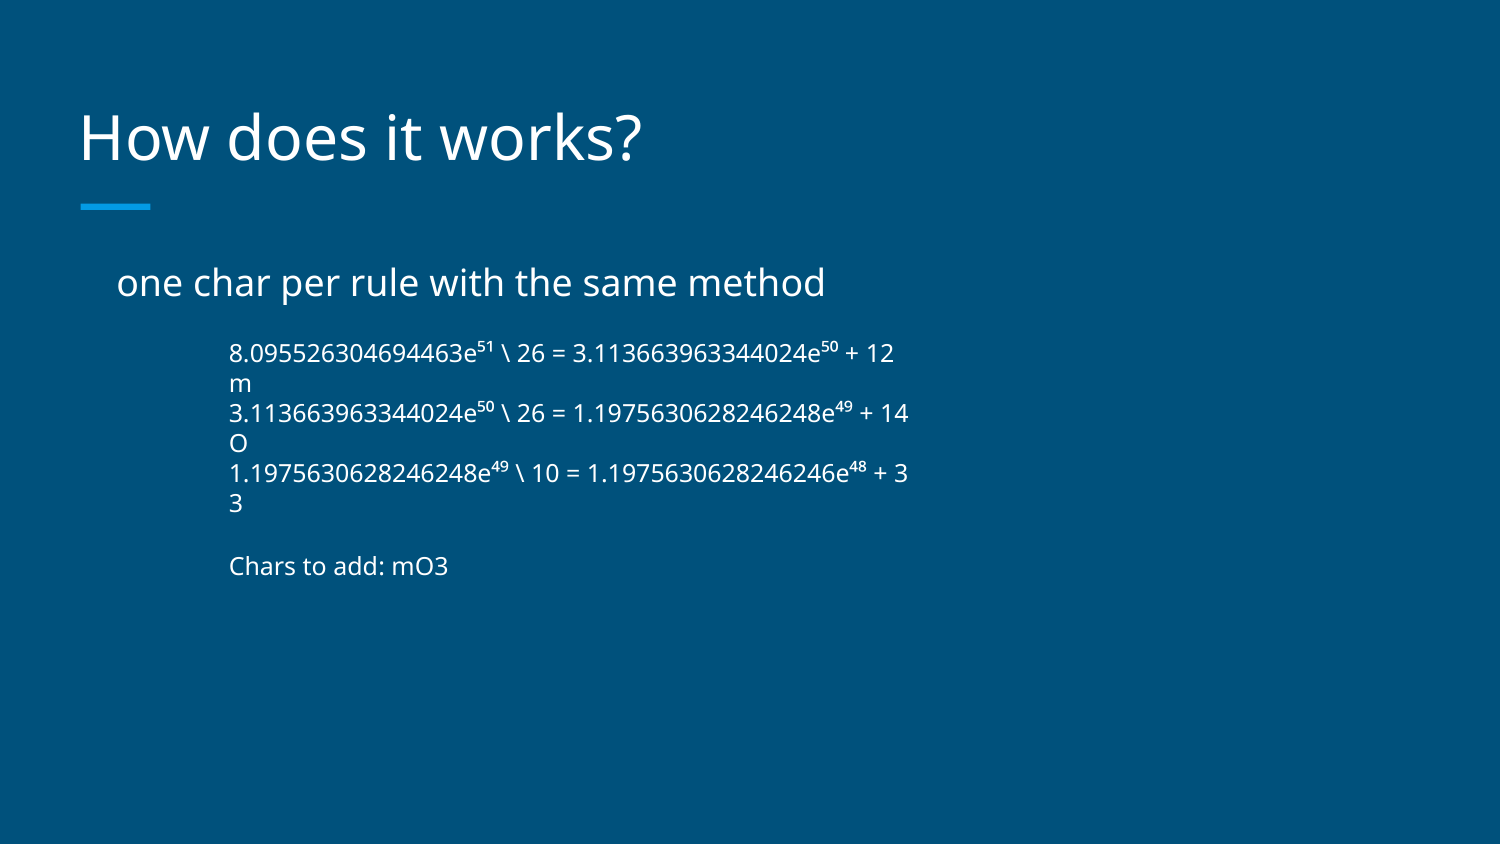

# How does it works?
one char per rule with the same method
8.095526304694463e⁵¹ \ 26 = 3.113663963344024e⁵⁰ + 12
	m
	3.113663963344024e⁵⁰ \ 26 = 1.1975630628246248e⁴⁹ + 14
	O
	1.1975630628246248e⁴⁹ \ 10 = 1.1975630628246246e⁴⁸ + 3
	3
Chars to add: mO3